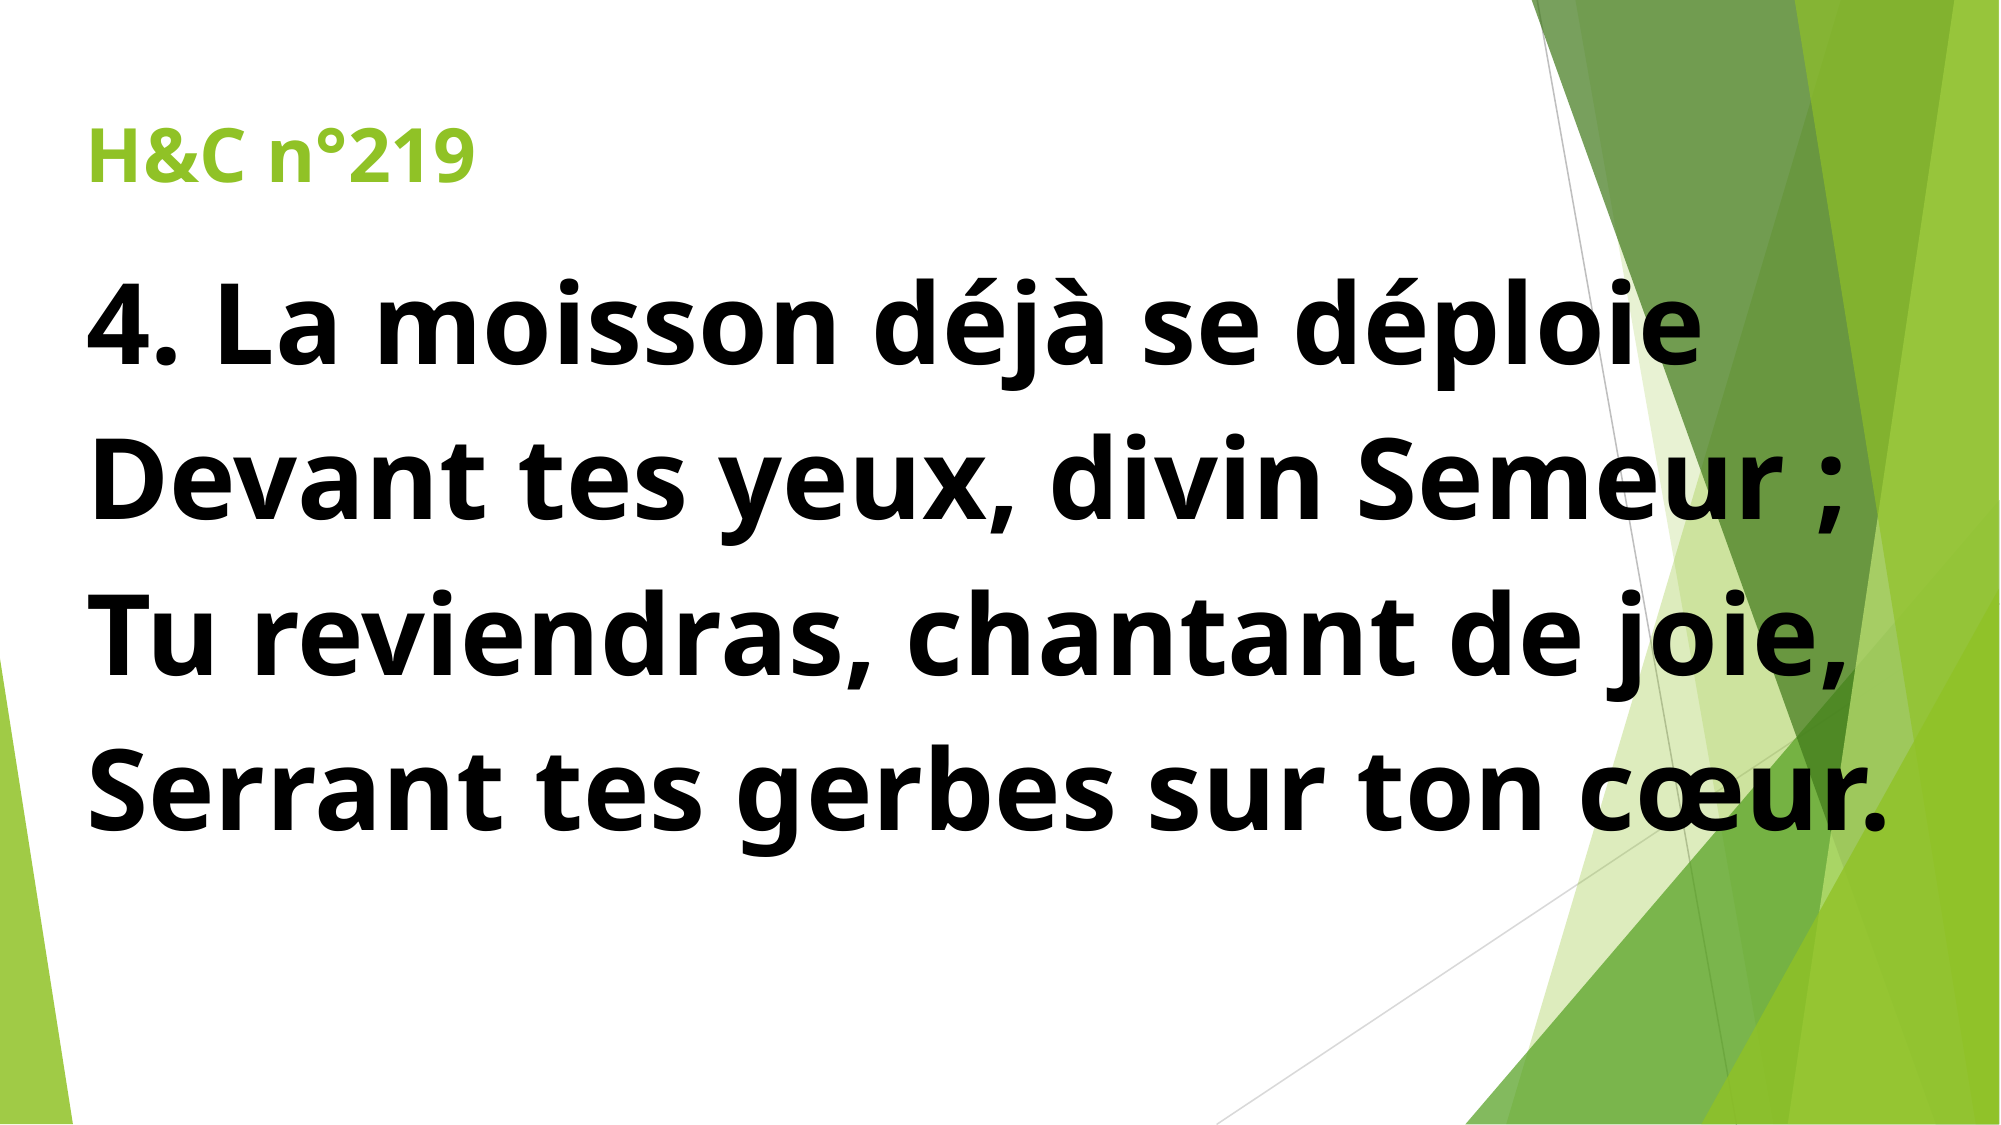

H&C n°219
4. La moisson déjà se déploie
Devant tes yeux, divin Semeur ;
Tu reviendras, chantant de joie,
Serrant tes gerbes sur ton cœur.